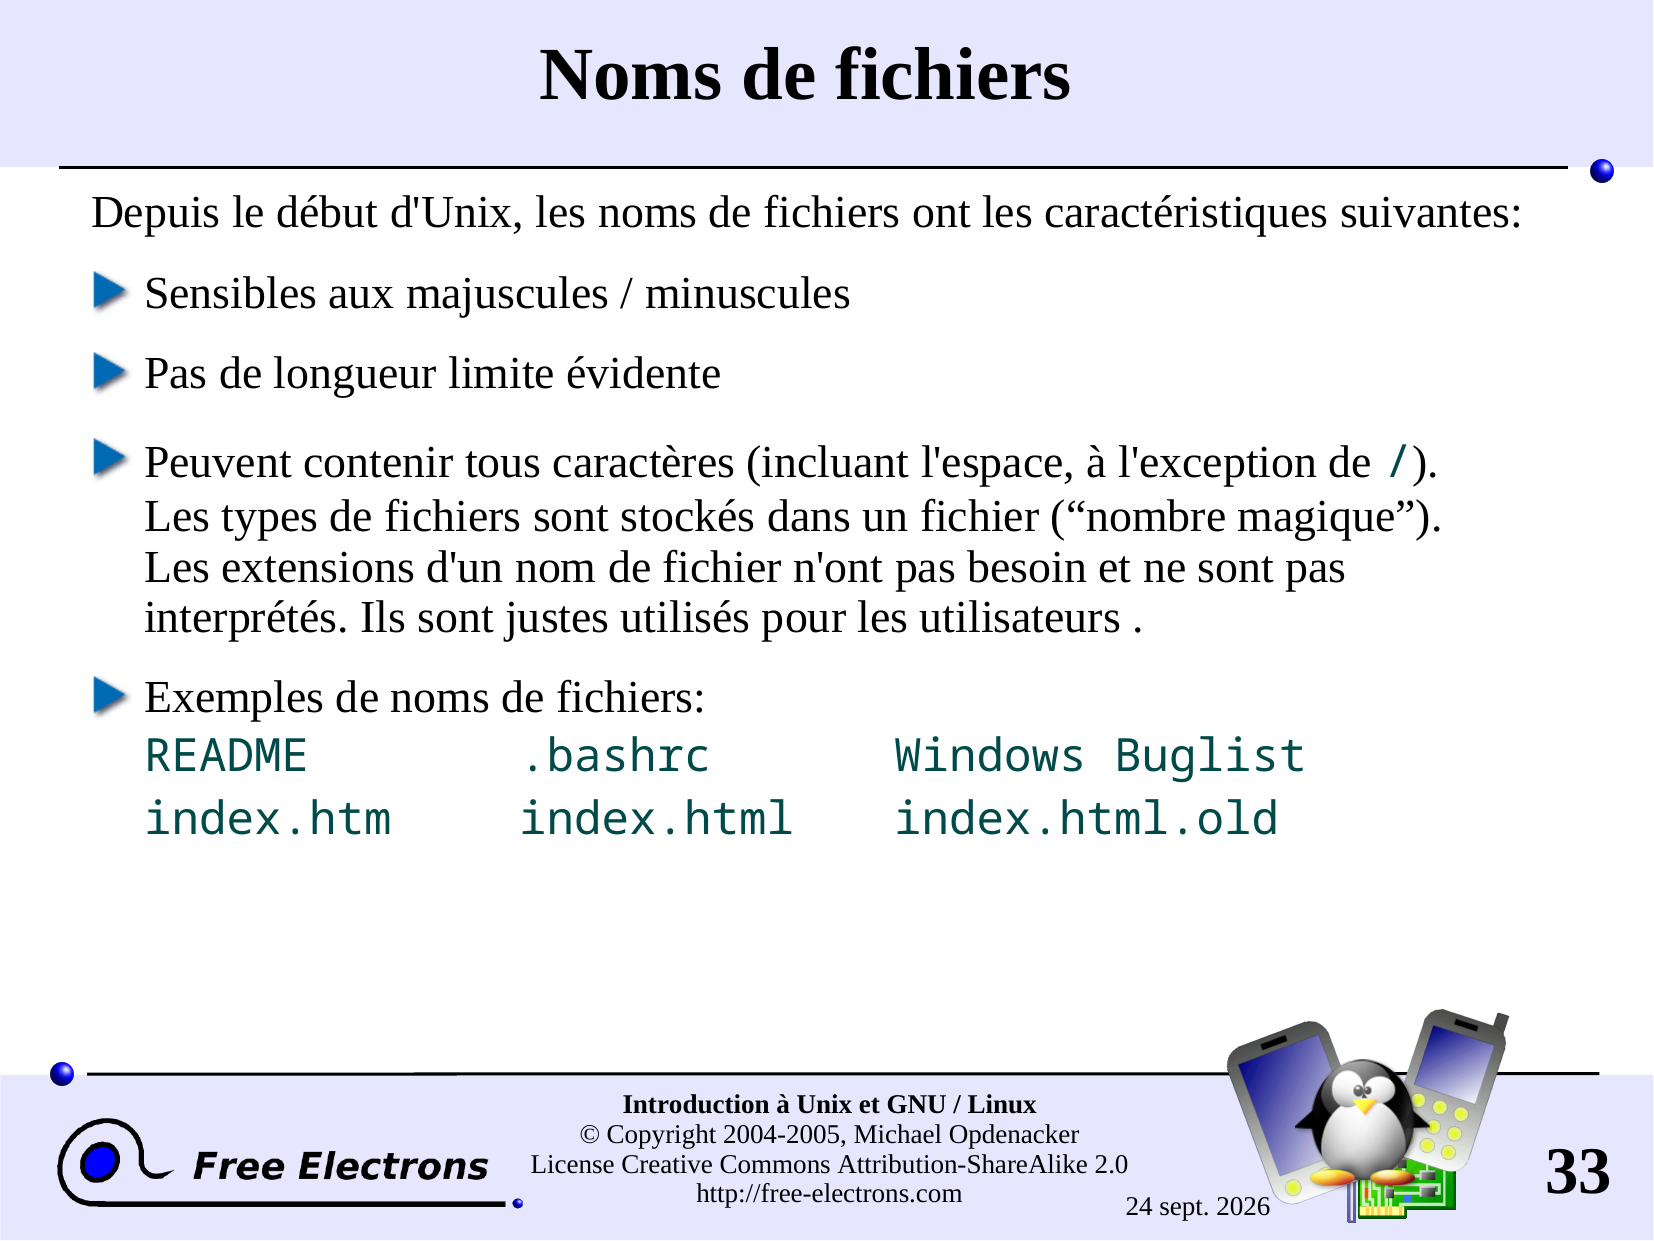

# Noms de fichiers
Depuis le début d'Unix, les noms de fichiers ont les caractéristiques suivantes:
Sensibles aux majuscules / minuscules
Pas de longueur limite évidente
Peuvent contenir tous caractères (incluant l'espace, à l'exception de /).
Les types de fichiers sont stockés dans un fichier (“nombre magique”).
Les extensions d'un nom de fichier n'ont pas besoin et ne sont pas interprétés. Ils sont justes utilisés pour les utilisateurs .
Exemples de noms de fichiers:
README			.bashrc			Windows Buglist
index.htm		index.html		index.html.old